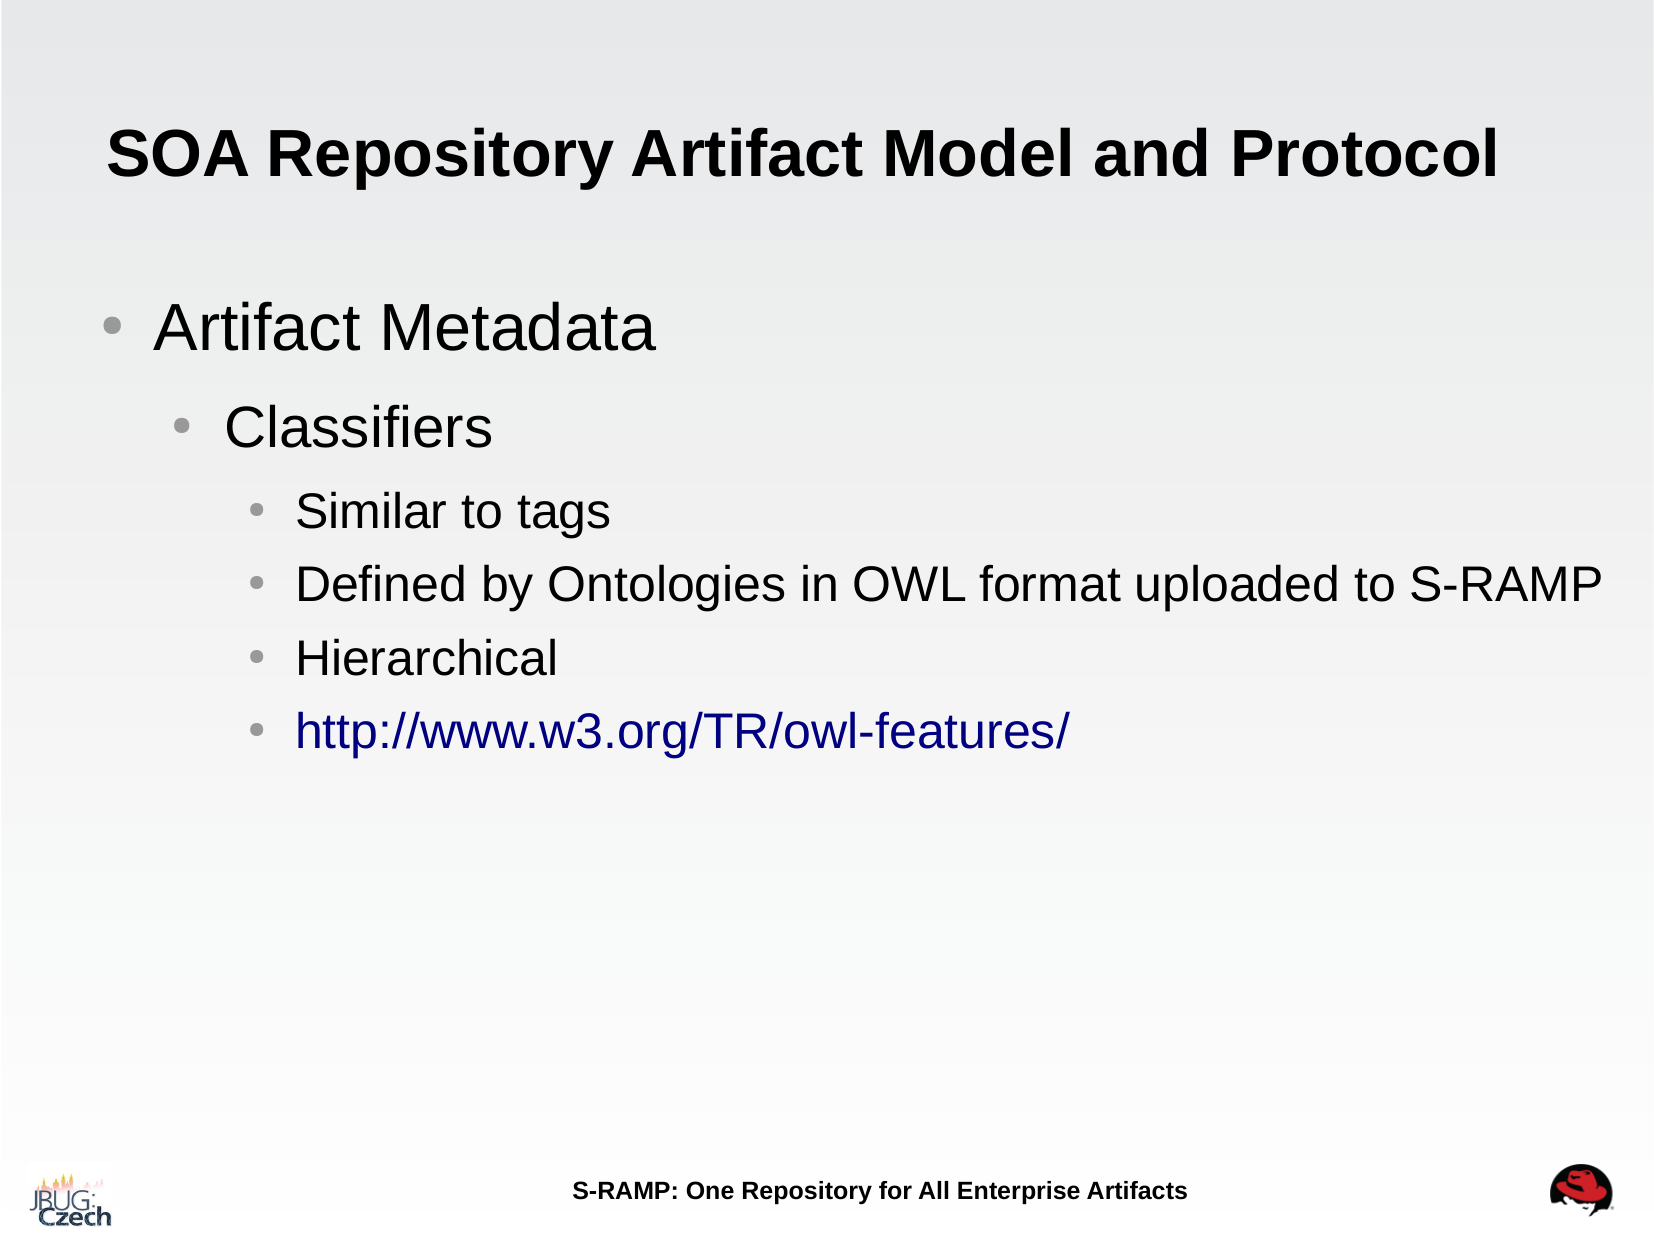

# SOA Repository Artifact Model and Protocol
Artifact Metadata
Classifiers
Similar to tags
Defined by Ontologies in OWL format uploaded to S-RAMP
Hierarchical
http://www.w3.org/TR/owl-features/